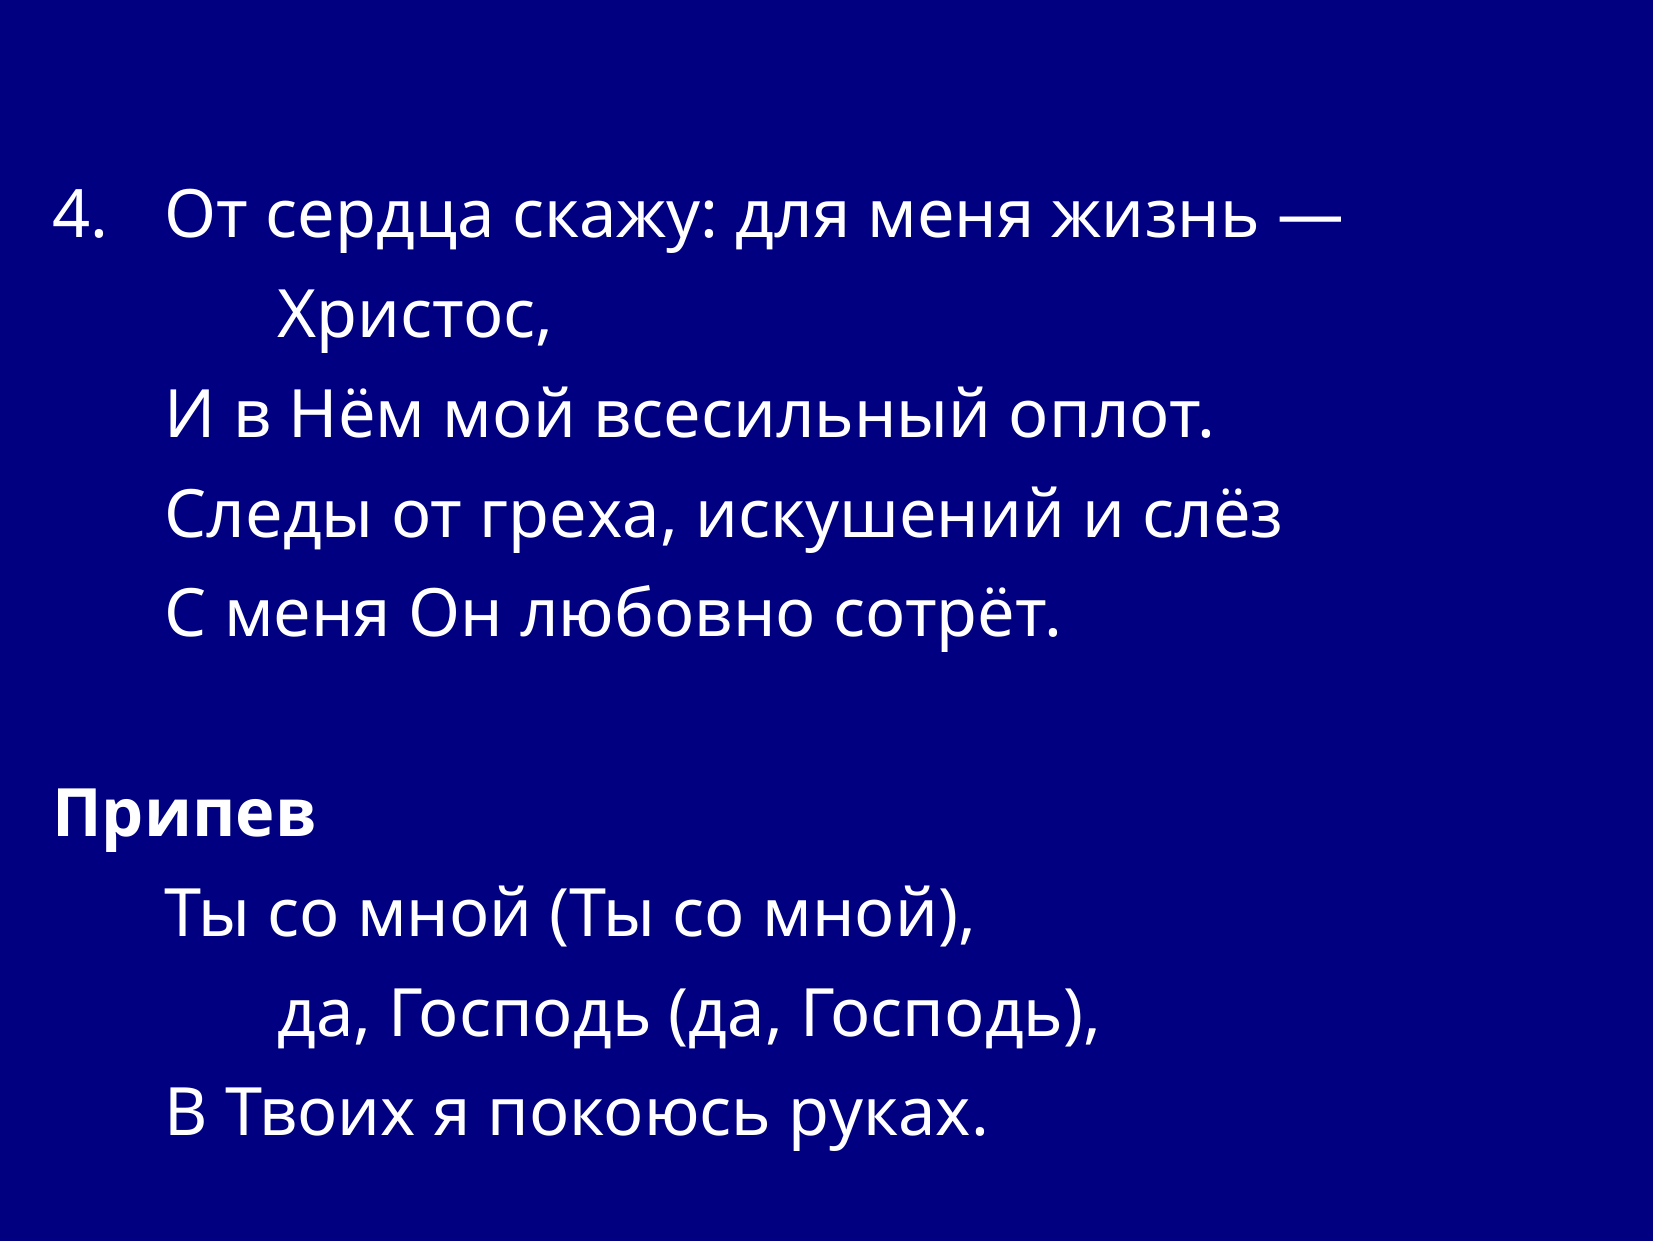

4.	От сердца скажу: для меня жизнь —
		Христос,
	И в Нём мой всесильный оплот.
	Следы от греха, искушений и слёз
	С меня Он любовно сотрёт.
Припев
	Ты со мной (Ты со мной),
		да, Господь (да, Господь),
	В Твоих я покоюсь руках.